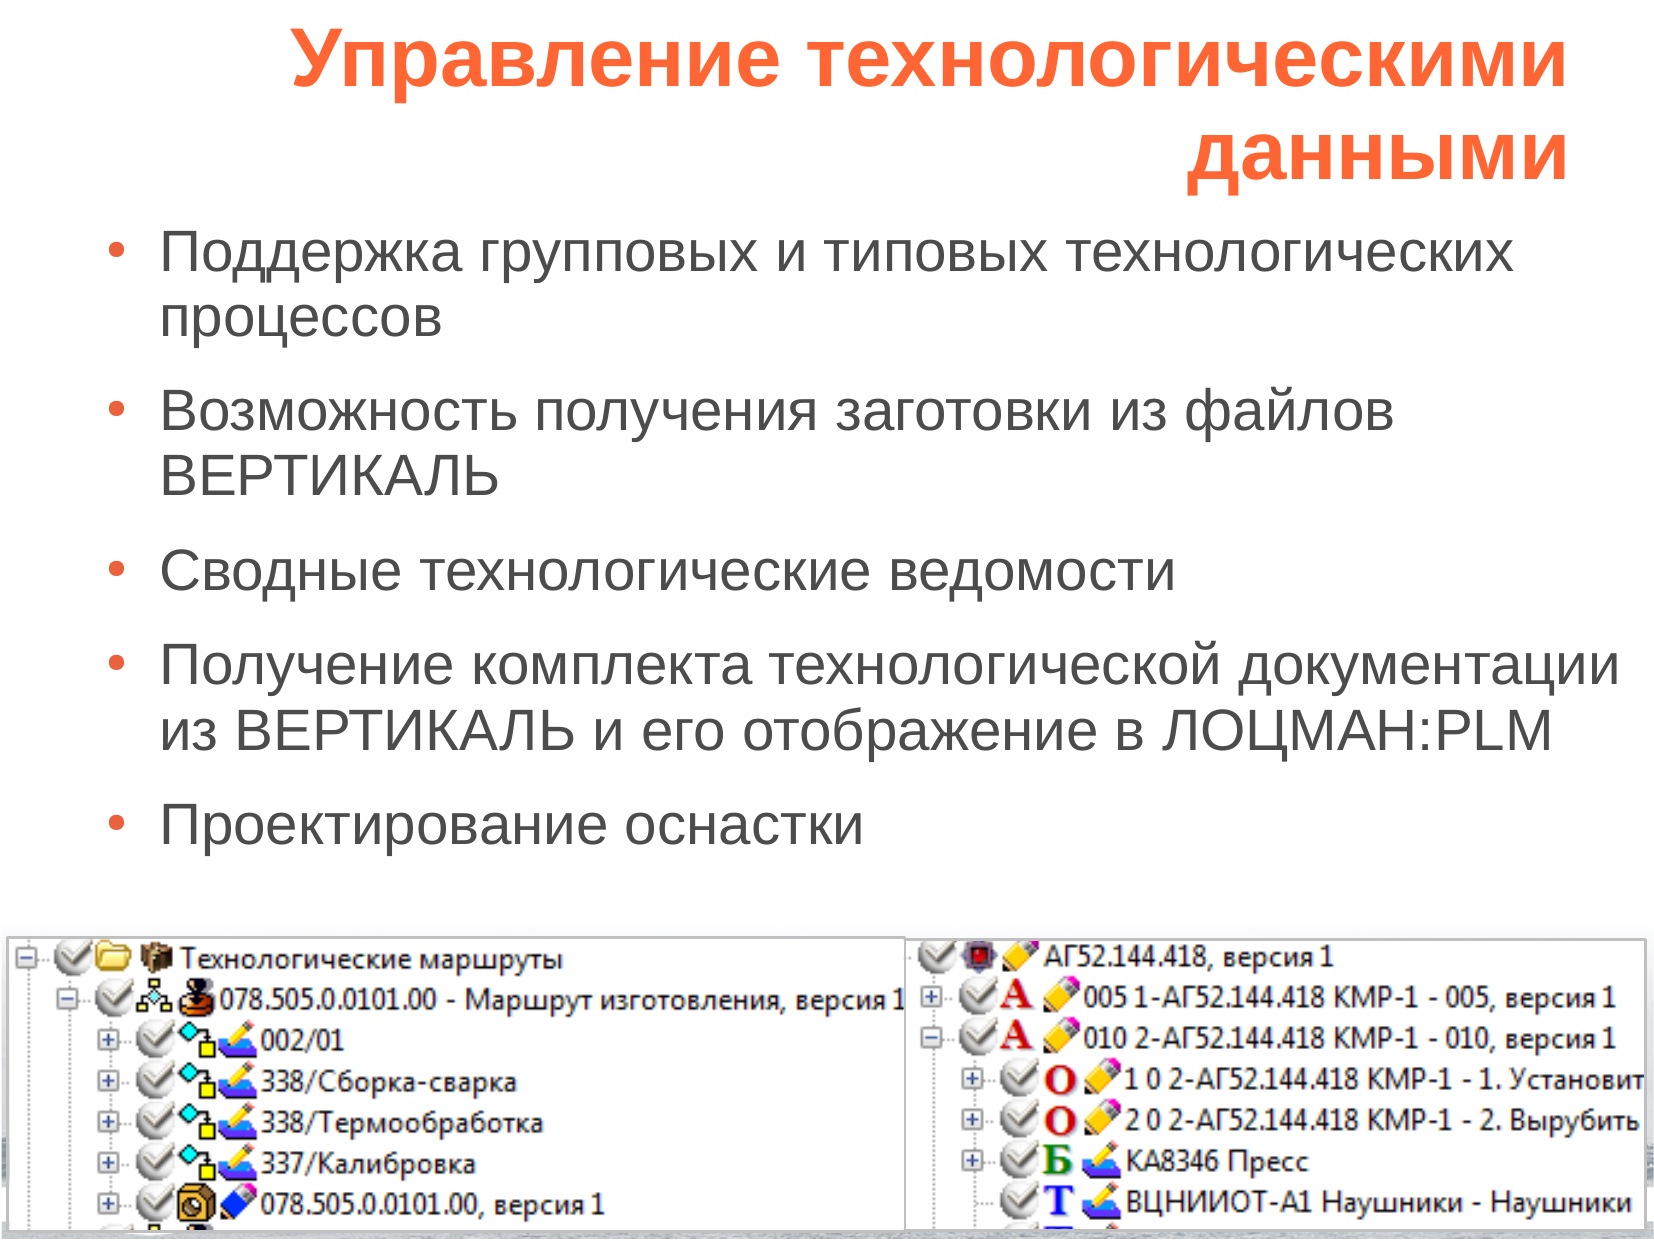

# Управление технологическими данными
Поддержка групповых и типовых технологических процессов
Возможность получения заготовки из файлов ВЕРТИКАЛЬ
Сводные технологические ведомости
Получение комплекта технологической документации из ВЕРТИКАЛЬ и его отображение в ЛОЦМАН:PLM
Проектирование оснастки